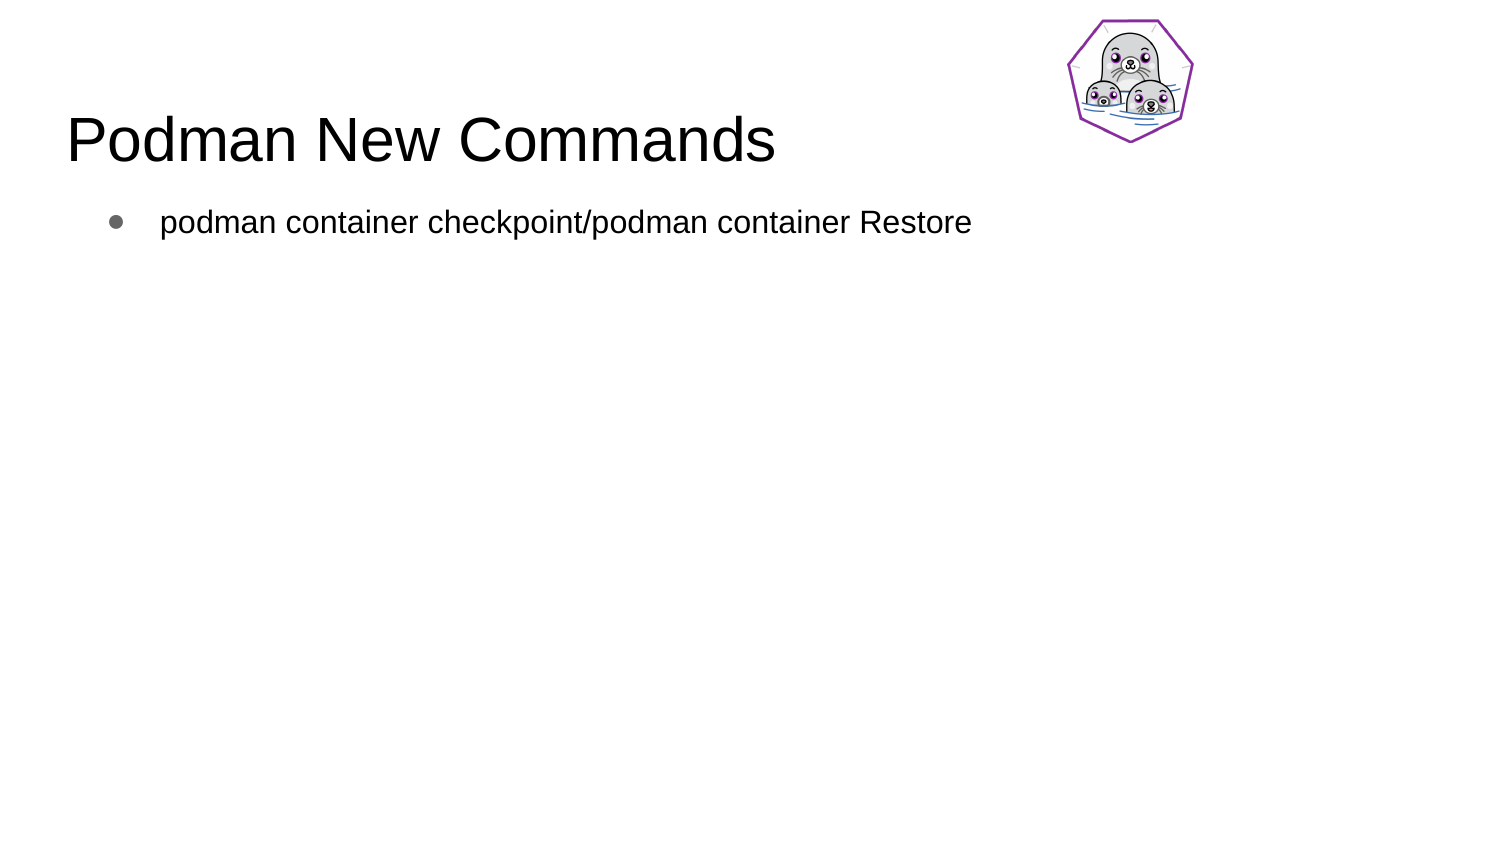

# Podman New Commands
podman container checkpoint/podman container Restore